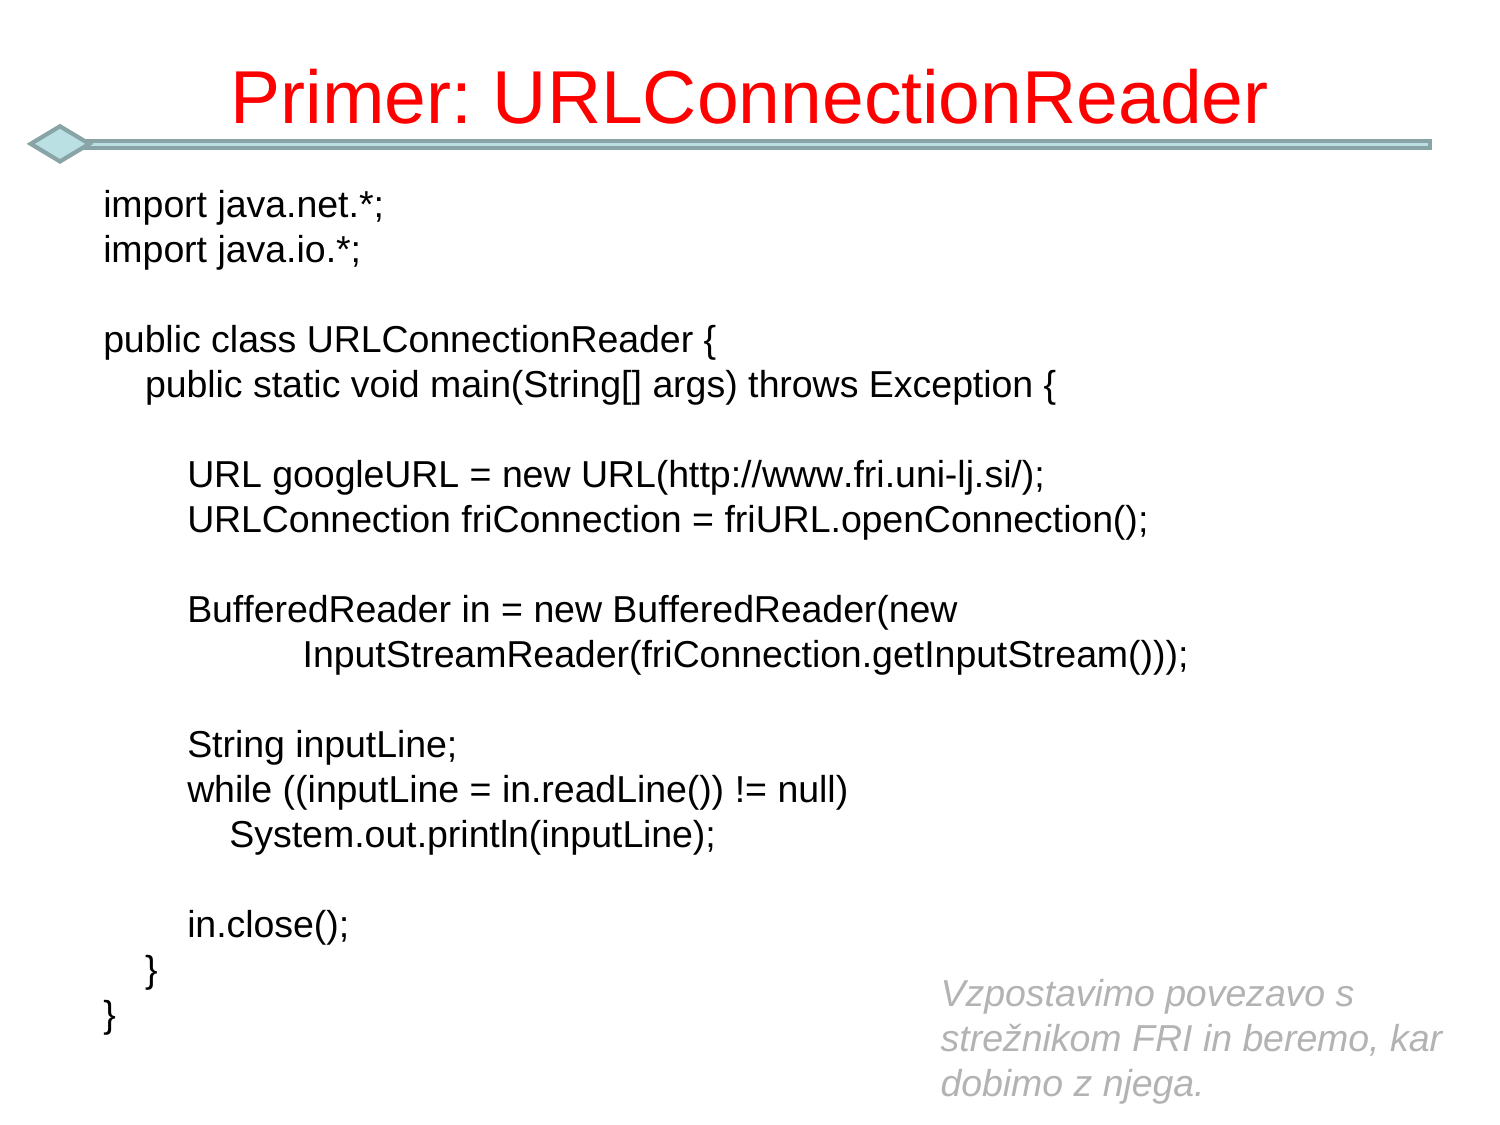

# Primer: URLConnectionReader
import java.net.*;
import java.io.*;
public class URLConnectionReader {
 public static void main(String[] args) throws Exception {
 URL googleURL = new URL(http://www.fri.uni-lj.si/);
 URLConnection friConnection = friURL.openConnection();
 BufferedReader in = new BufferedReader(new
 InputStreamReader(friConnection.getInputStream()));
 String inputLine;
 while ((inputLine = in.readLine()) != null)
 System.out.println(inputLine);
 in.close();
 }
}
Vzpostavimo povezavo s strežnikom FRI in beremo, kar dobimo z njega.